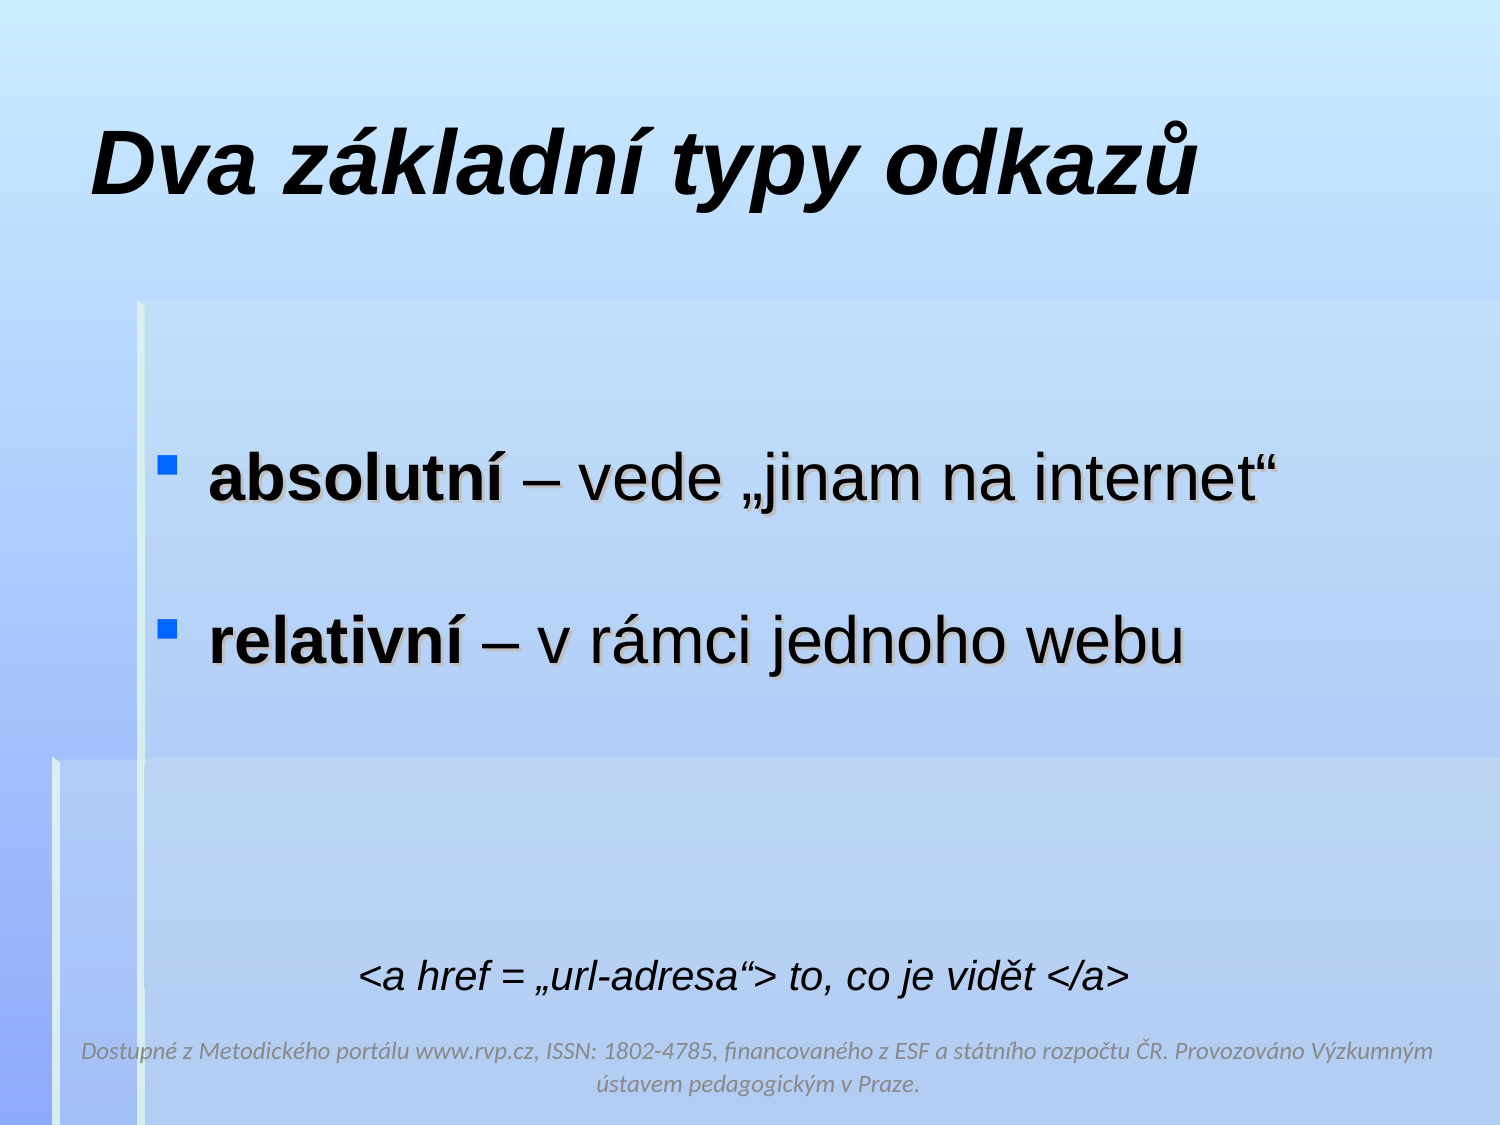

# Dva základní typy odkazů
absolutní – vede „jinam na internet“
relativní – v rámci jednoho webu
<a href = „url-adresa“> to, co je vidět </a>
Dostupné z Metodického portálu www.rvp.cz, ISSN: 1802-4785, financovaného z ESF a státního rozpočtu ČR. Provozováno Výzkumným ústavem pedagogickým v Praze.